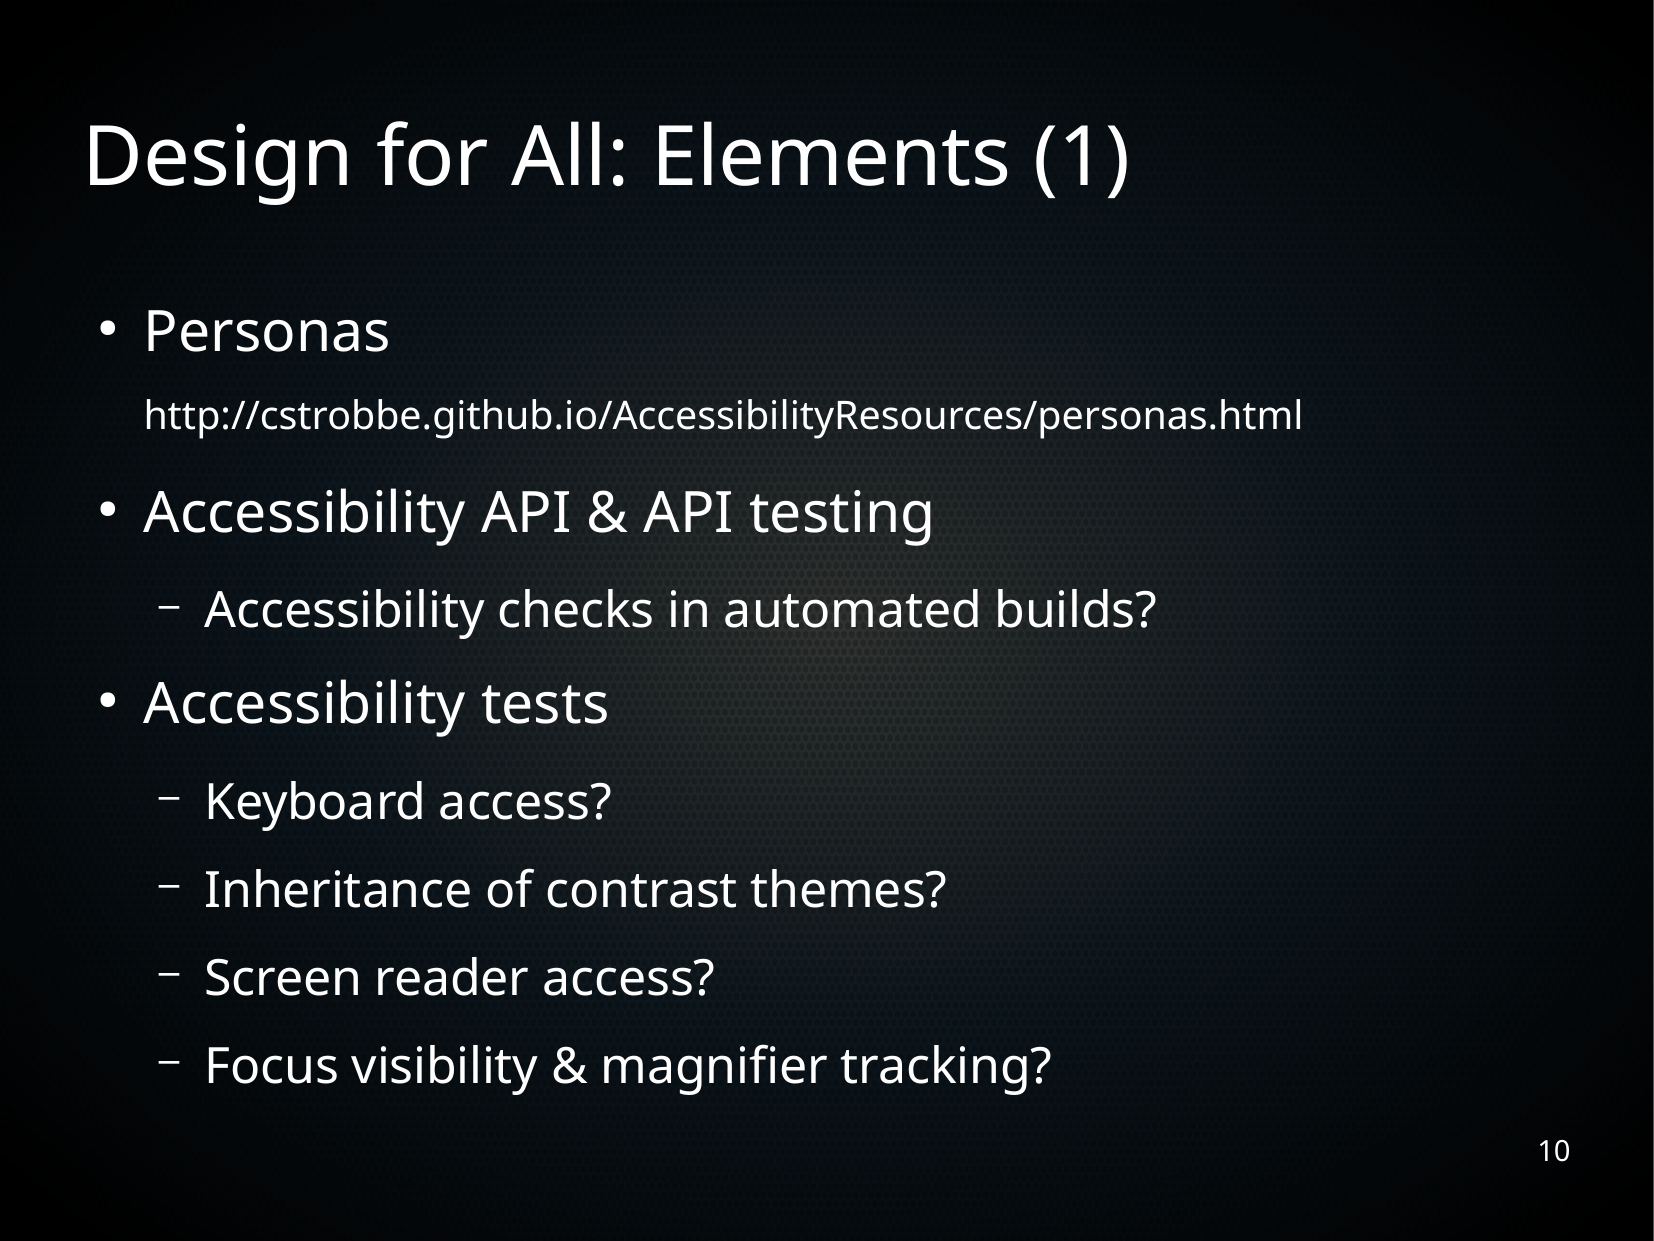

# Design for All: Elements (1)
Personas
http://cstrobbe.github.io/AccessibilityResources/personas.html
Accessibility API & API testing
Accessibility checks in automated builds?
Accessibility tests
Keyboard access?
Inheritance of contrast themes?
Screen reader access?
Focus visibility & magnifier tracking?
10